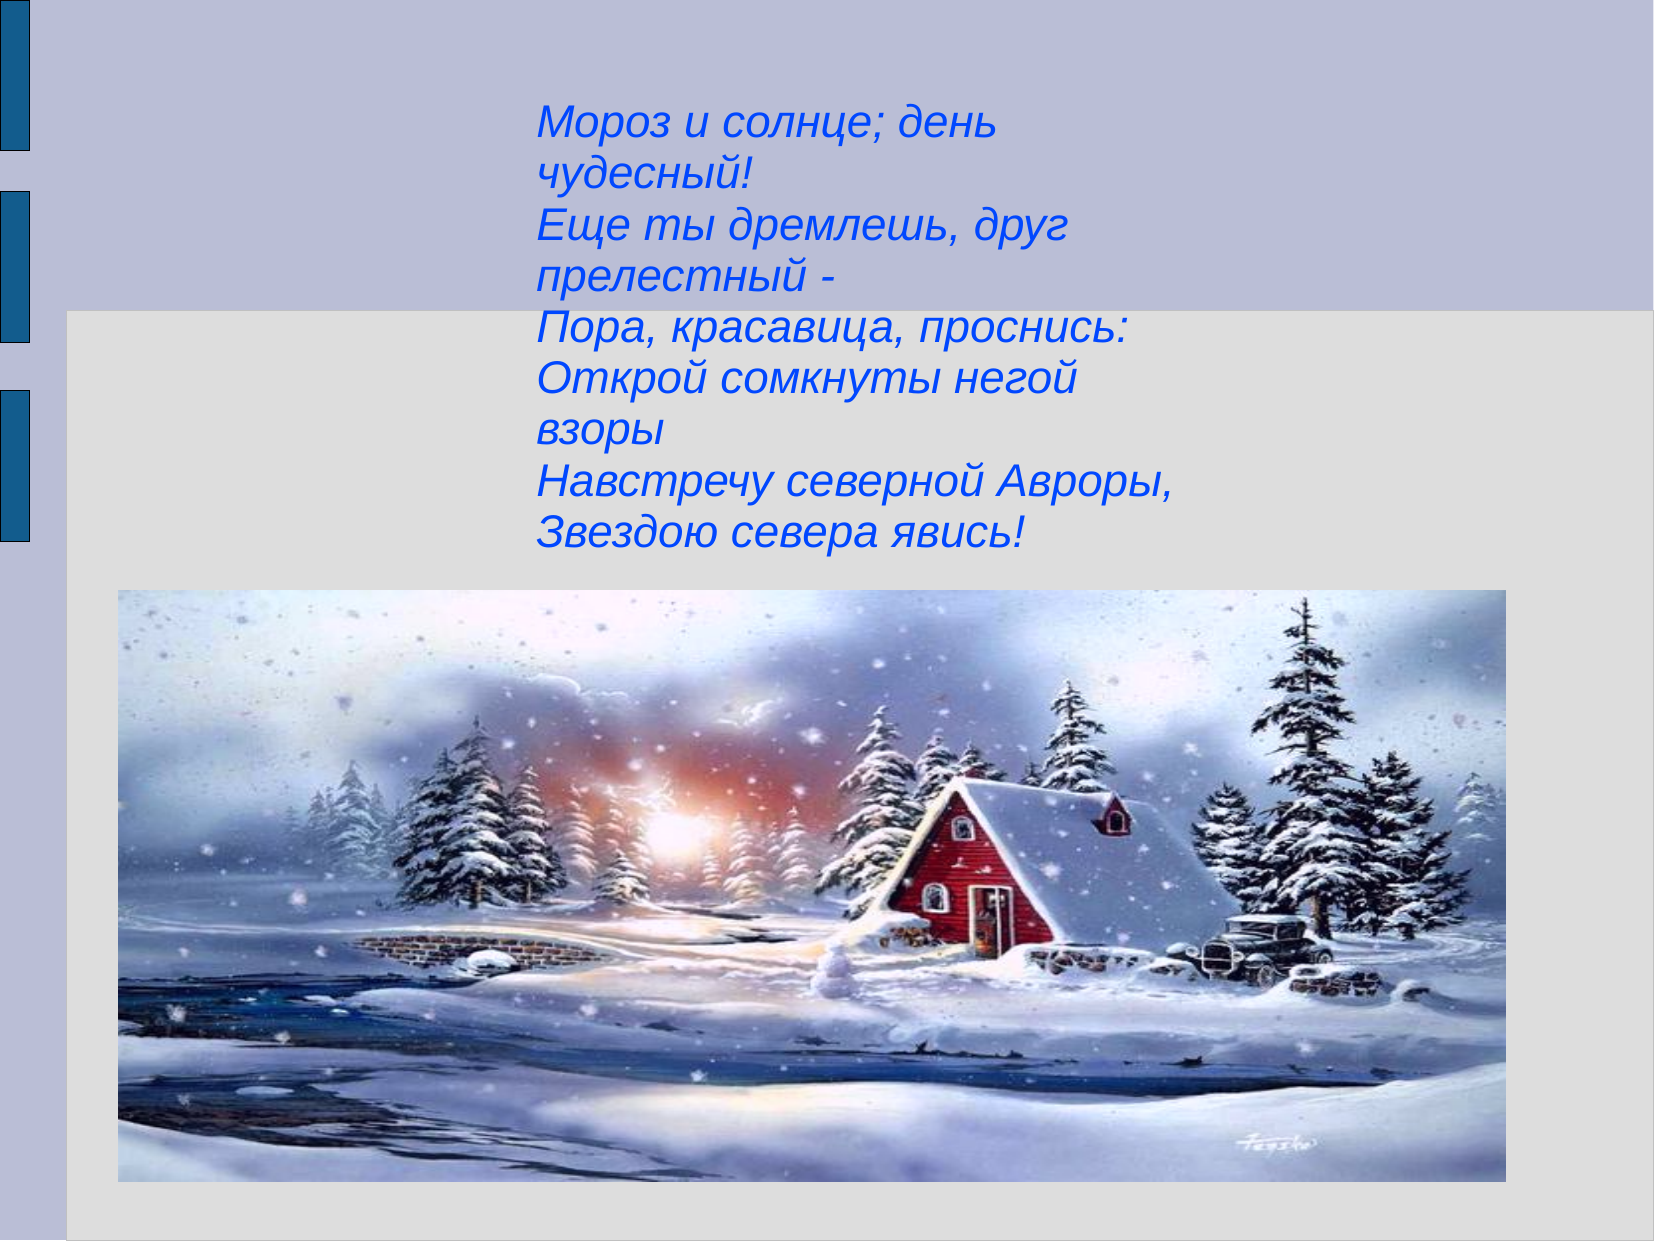

Мороз и солнце; день чудесный!
Еще ты дремлешь, друг прелестный -
Пора, красавица, проснись:
Открой сомкнуты негой взоры
Навстречу северной Авроры,
Звездою севера явись!